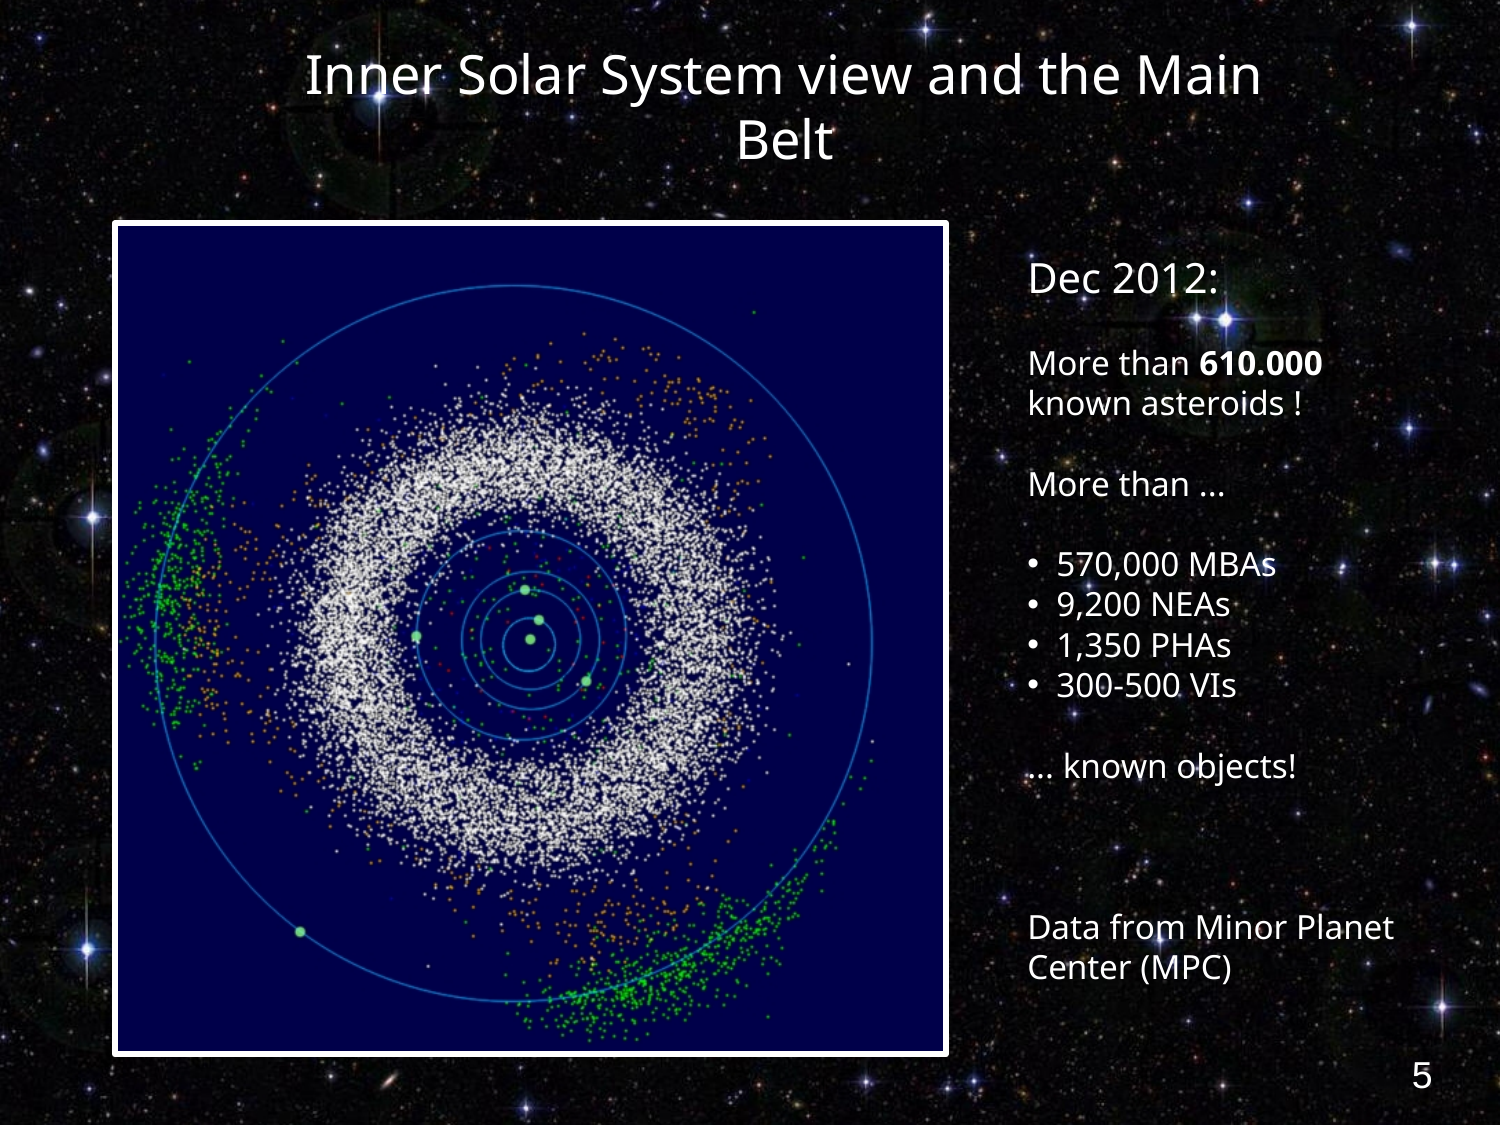

Inner Solar System view and the Main Belt
Dec 2012:
More than 610.000
known asteroids !
More than ...
 570,000 MBAs
 9,200 NEAs
 1,350 PHAs
 300-500 VIs
... known objects!
Data from Minor Planet
Center (MPC)
5